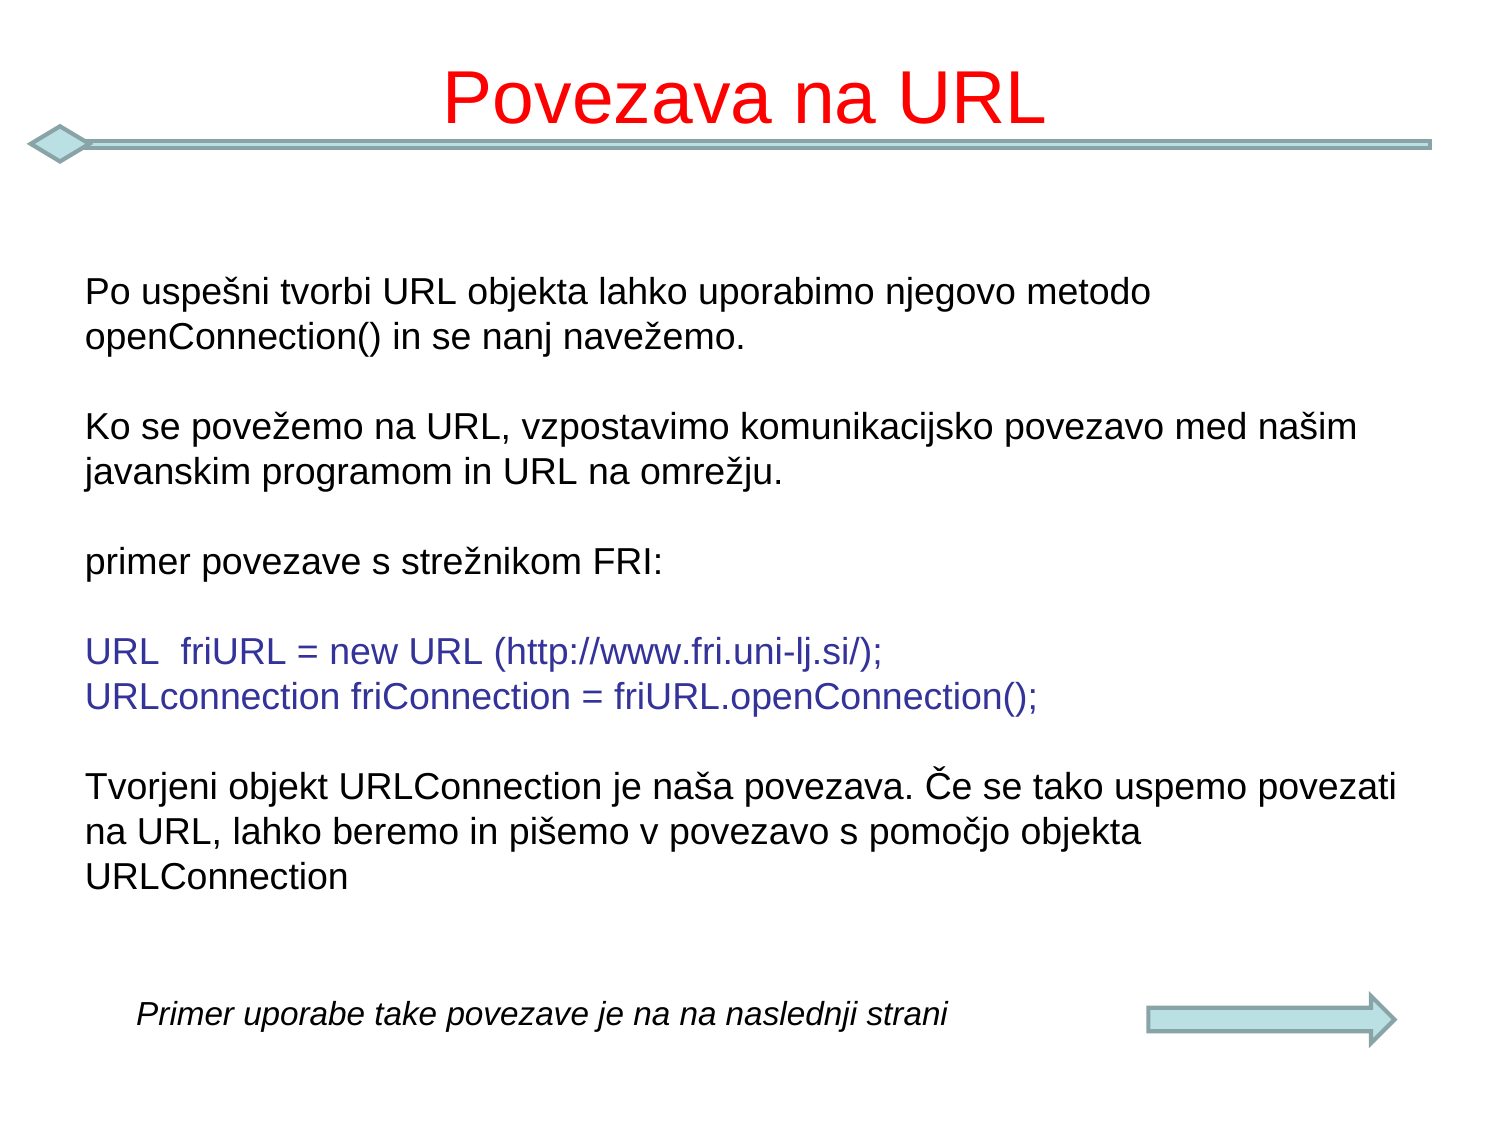

# Povezava na URL
Po uspešni tvorbi URL objekta lahko uporabimo njegovo metodo openConnection() in se nanj navežemo.
Ko se povežemo na URL, vzpostavimo komunikacijsko povezavo med našim javanskim programom in URL na omrežju.
primer povezave s strežnikom FRI:
URL friURL = new URL (http://www.fri.uni-lj.si/);
URLconnection friConnection = friURL.openConnection();
Tvorjeni objekt URLConnection je naša povezava. Če se tako uspemo povezati na URL, lahko beremo in pišemo v povezavo s pomočjo objekta URLConnection
Primer uporabe take povezave je na na naslednji strani